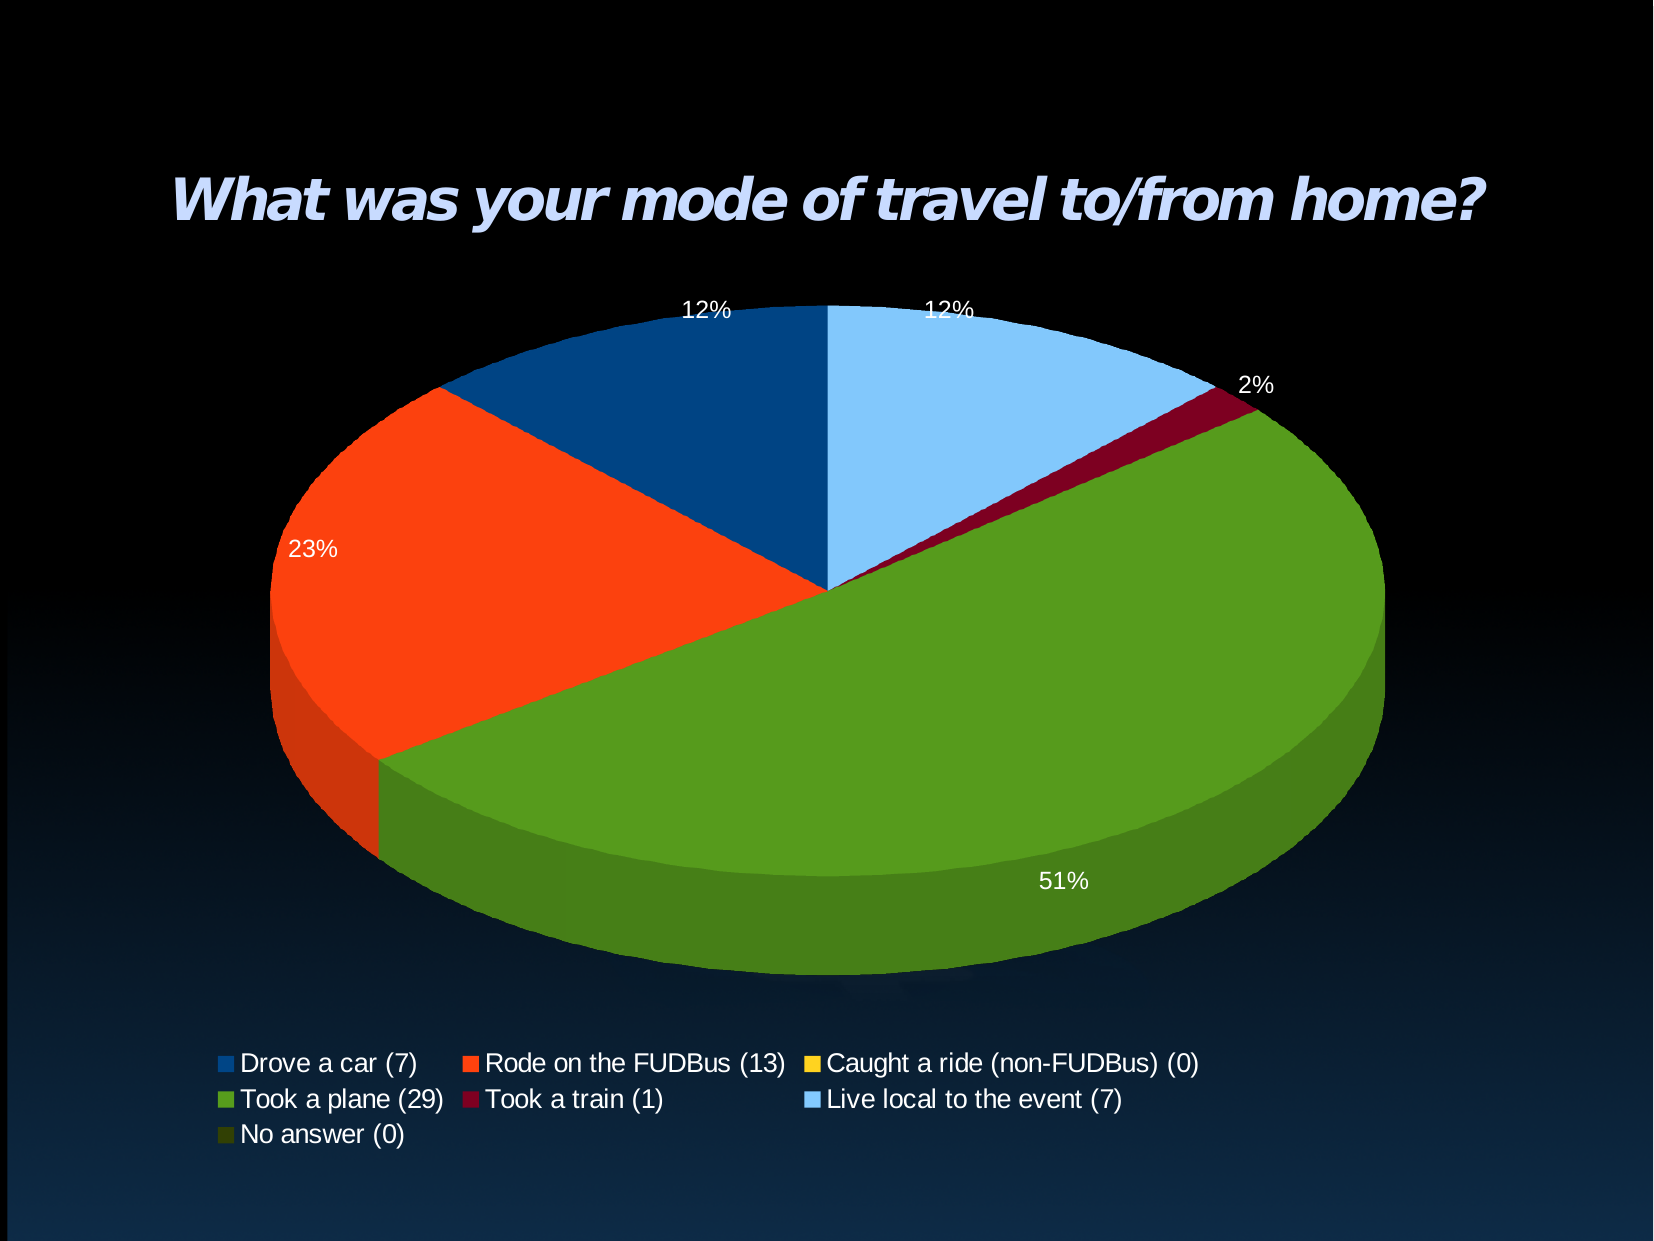

# What was your mode of travel to/from home?
[unsupported chart]